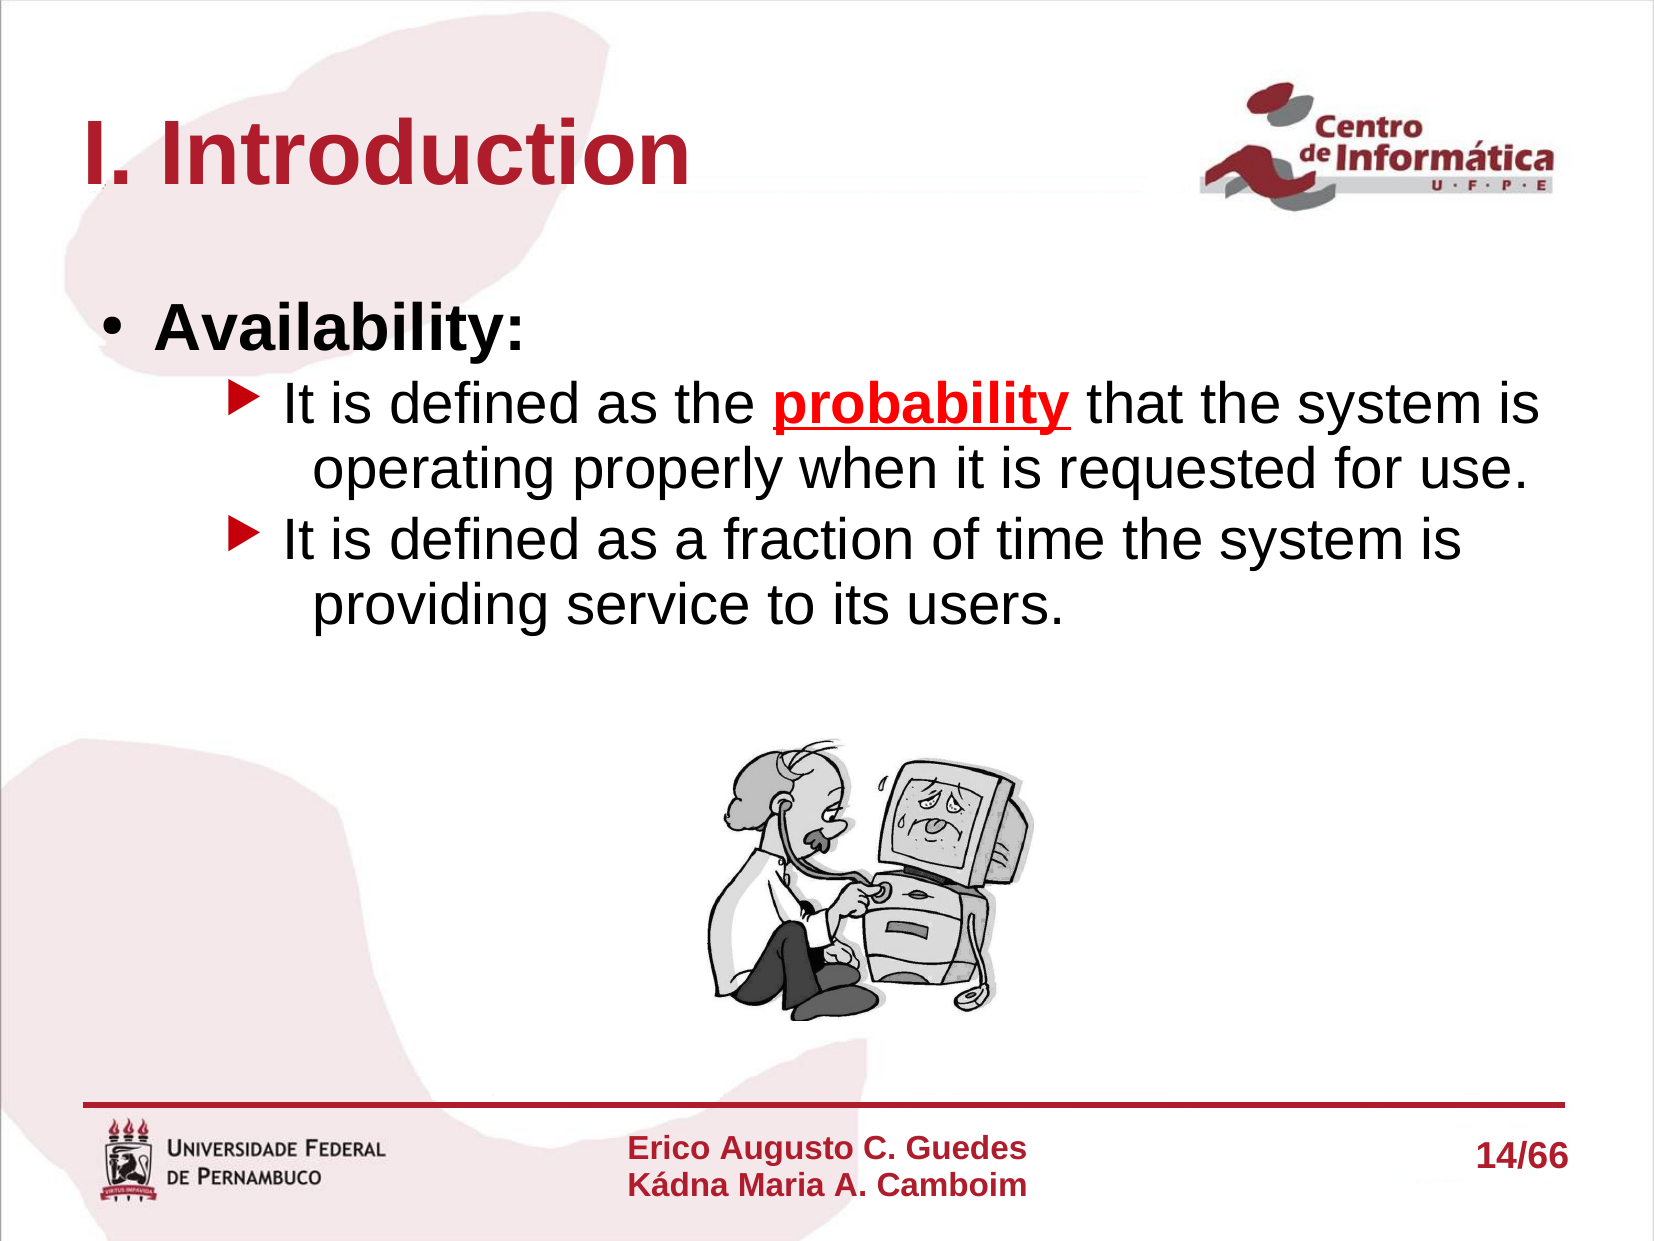

# I. Introduction
Availability:
 It is defined as the probability that the system is operating properly when it is requested for use.
 It is defined as a fraction of time the system is providing service to its users.